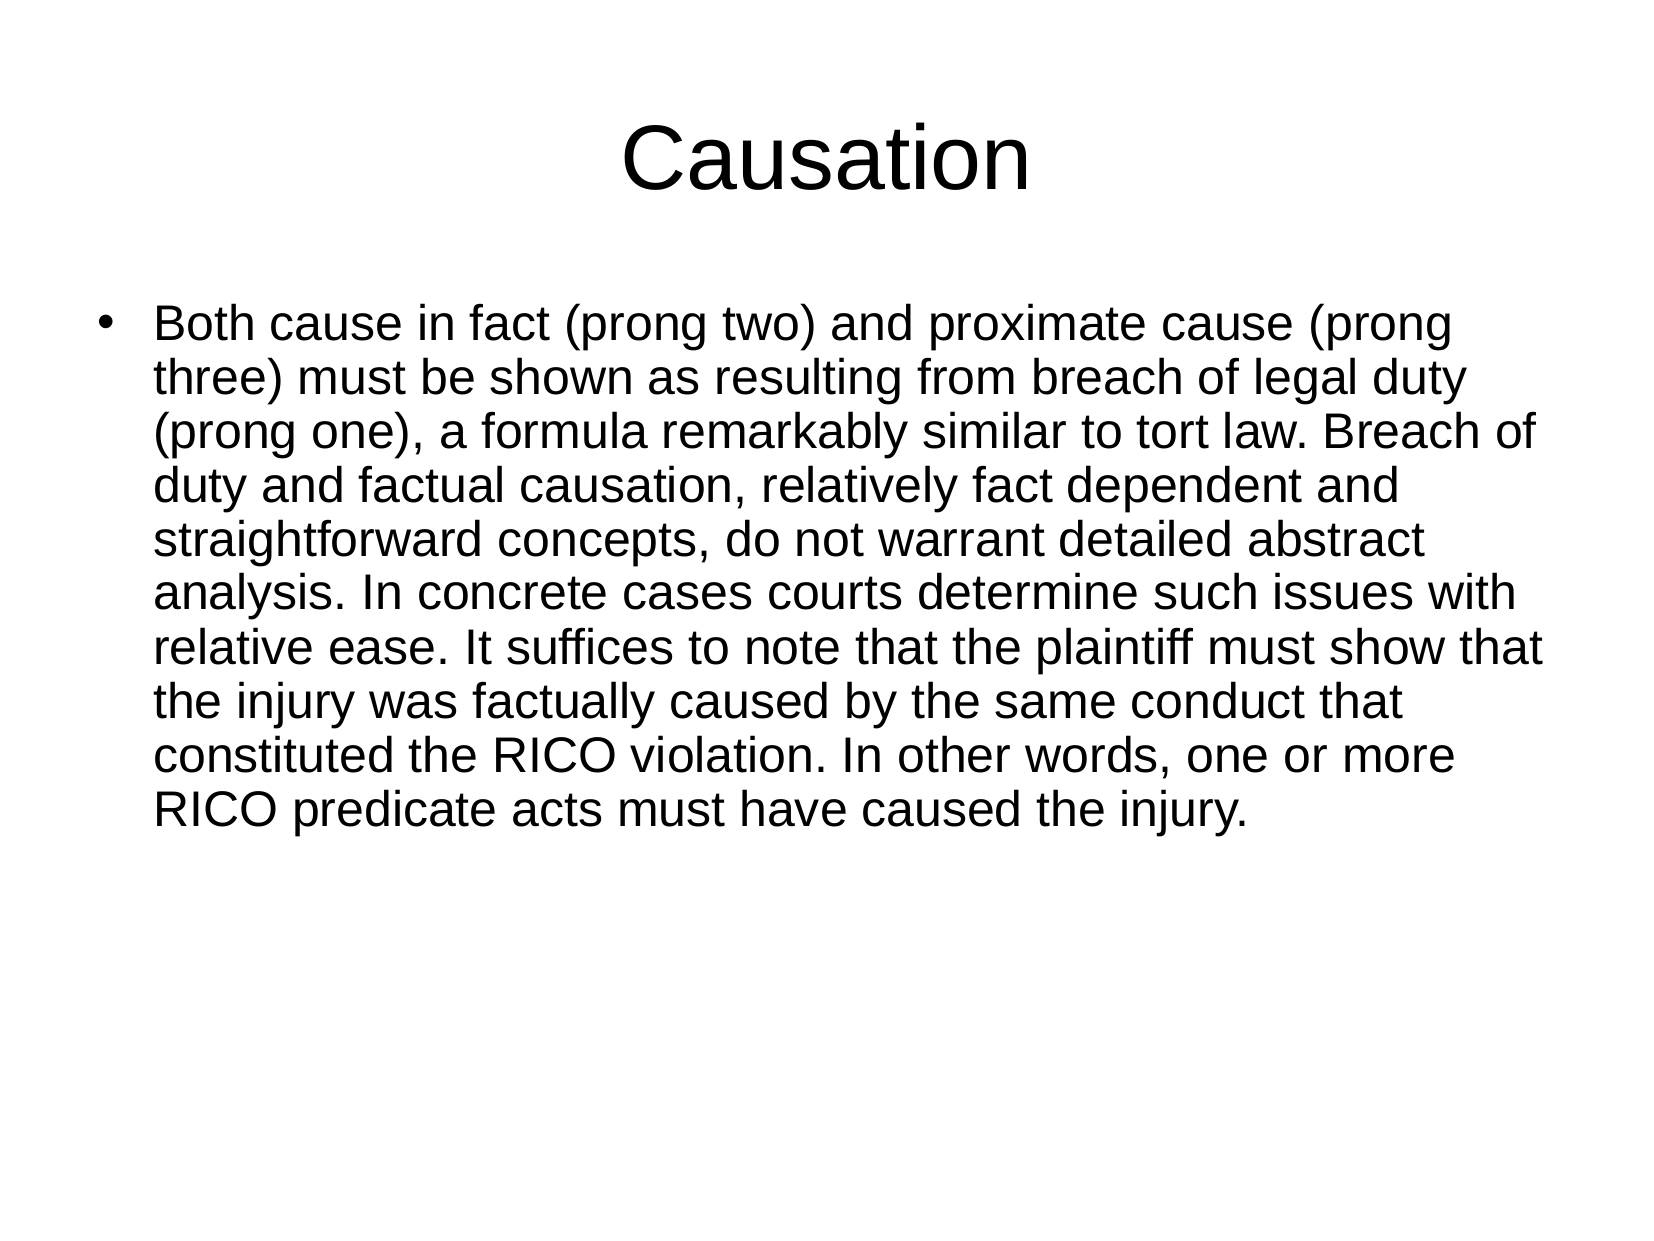

# Causation
Both cause in fact (prong two) and proximate cause (prong three) must be shown as resulting from breach of legal duty (prong one), a formula remarkably similar to tort law. Breach of duty and factual causation, relatively fact dependent and straightforward concepts, do not warrant detailed abstract analysis. In concrete cases courts determine such issues with relative ease. It suffices to note that the plaintiff must show that the injury was factually caused by the same conduct that constituted the RICO violation. In other words, one or more RICO predicate acts must have caused the injury.